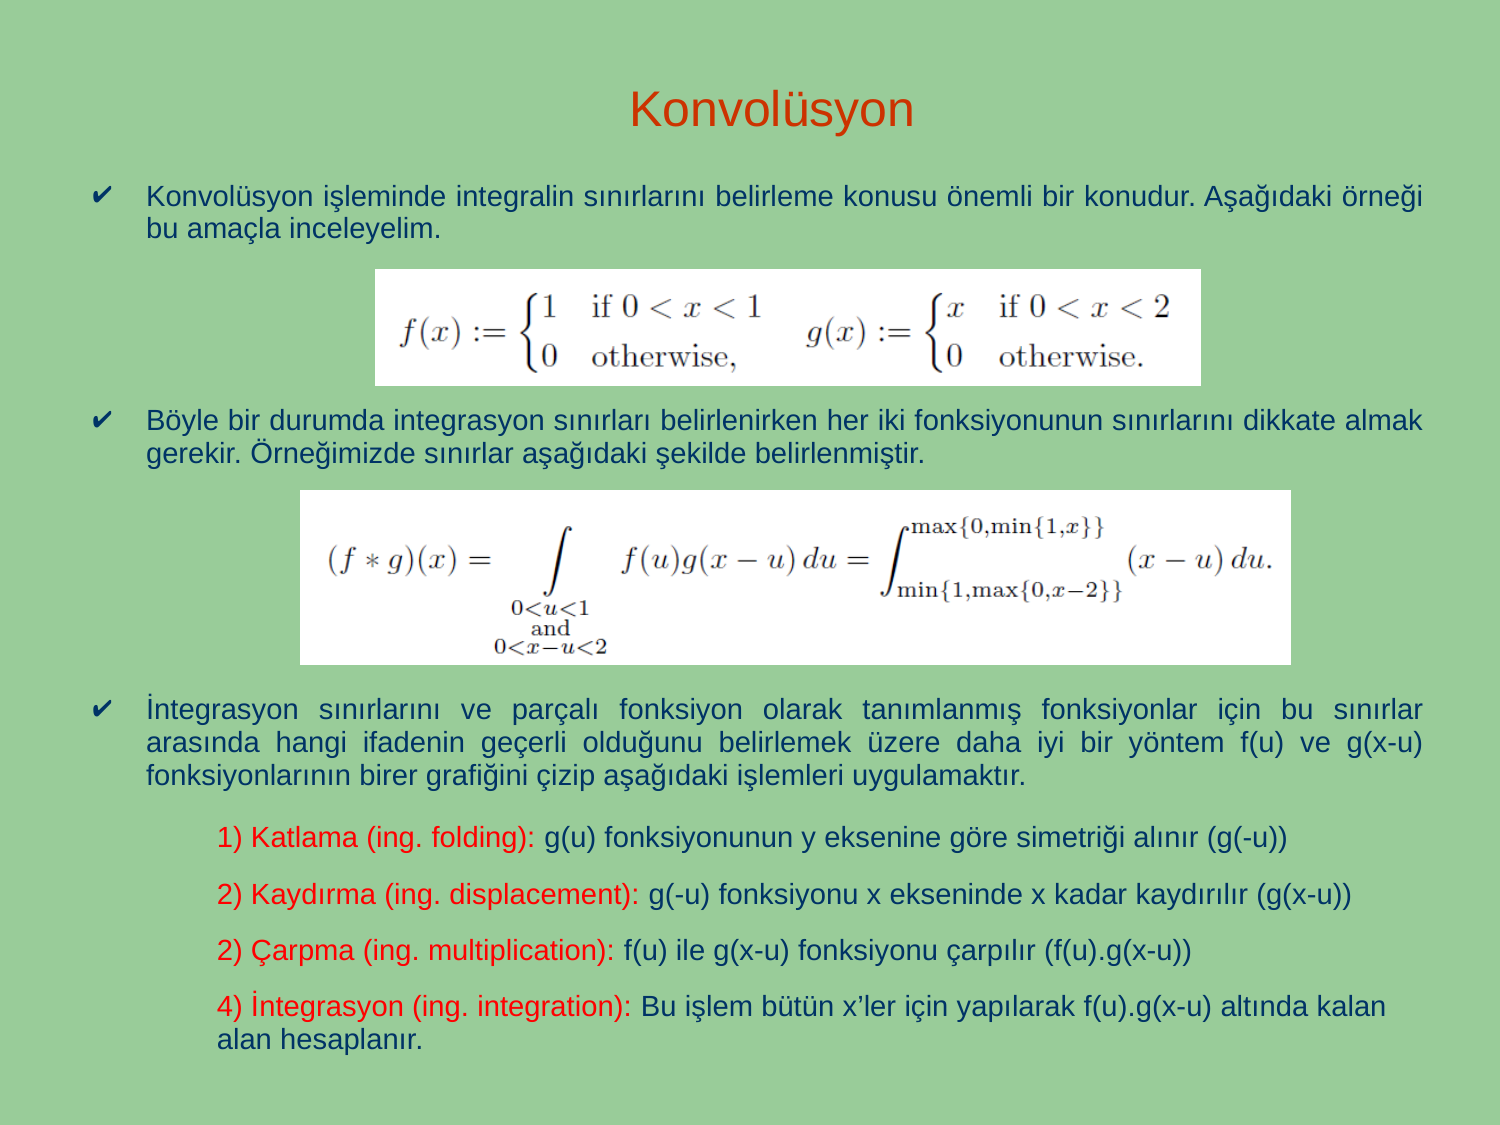

# Konvolüsyon
Konvolüsyon işleminde integralin sınırlarını belirleme konusu önemli bir konudur. Aşağıdaki örneği bu amaçla inceleyelim.
Böyle bir durumda integrasyon sınırları belirlenirken her iki fonksiyonunun sınırlarını dikkate almak gerekir. Örneğimizde sınırlar aşağıdaki şekilde belirlenmiştir.
İntegrasyon sınırlarını ve parçalı fonksiyon olarak tanımlanmış fonksiyonlar için bu sınırlar arasında hangi ifadenin geçerli olduğunu belirlemek üzere daha iyi bir yöntem f(u) ve g(x-u) fonksiyonlarının birer grafiğini çizip aşağıdaki işlemleri uygulamaktır.
1) Katlama (ing. folding): g(u) fonksiyonunun y eksenine göre simetriği alınır (g(-u))
2) Kaydırma (ing. displacement): g(-u) fonksiyonu x ekseninde x kadar kaydırılır (g(x-u))
2) Çarpma (ing. multiplication): f(u) ile g(x-u) fonksiyonu çarpılır (f(u).g(x-u))
4) İntegrasyon (ing. integration): Bu işlem bütün x’ler için yapılarak f(u).g(x-u) altında kalan alan hesaplanır.